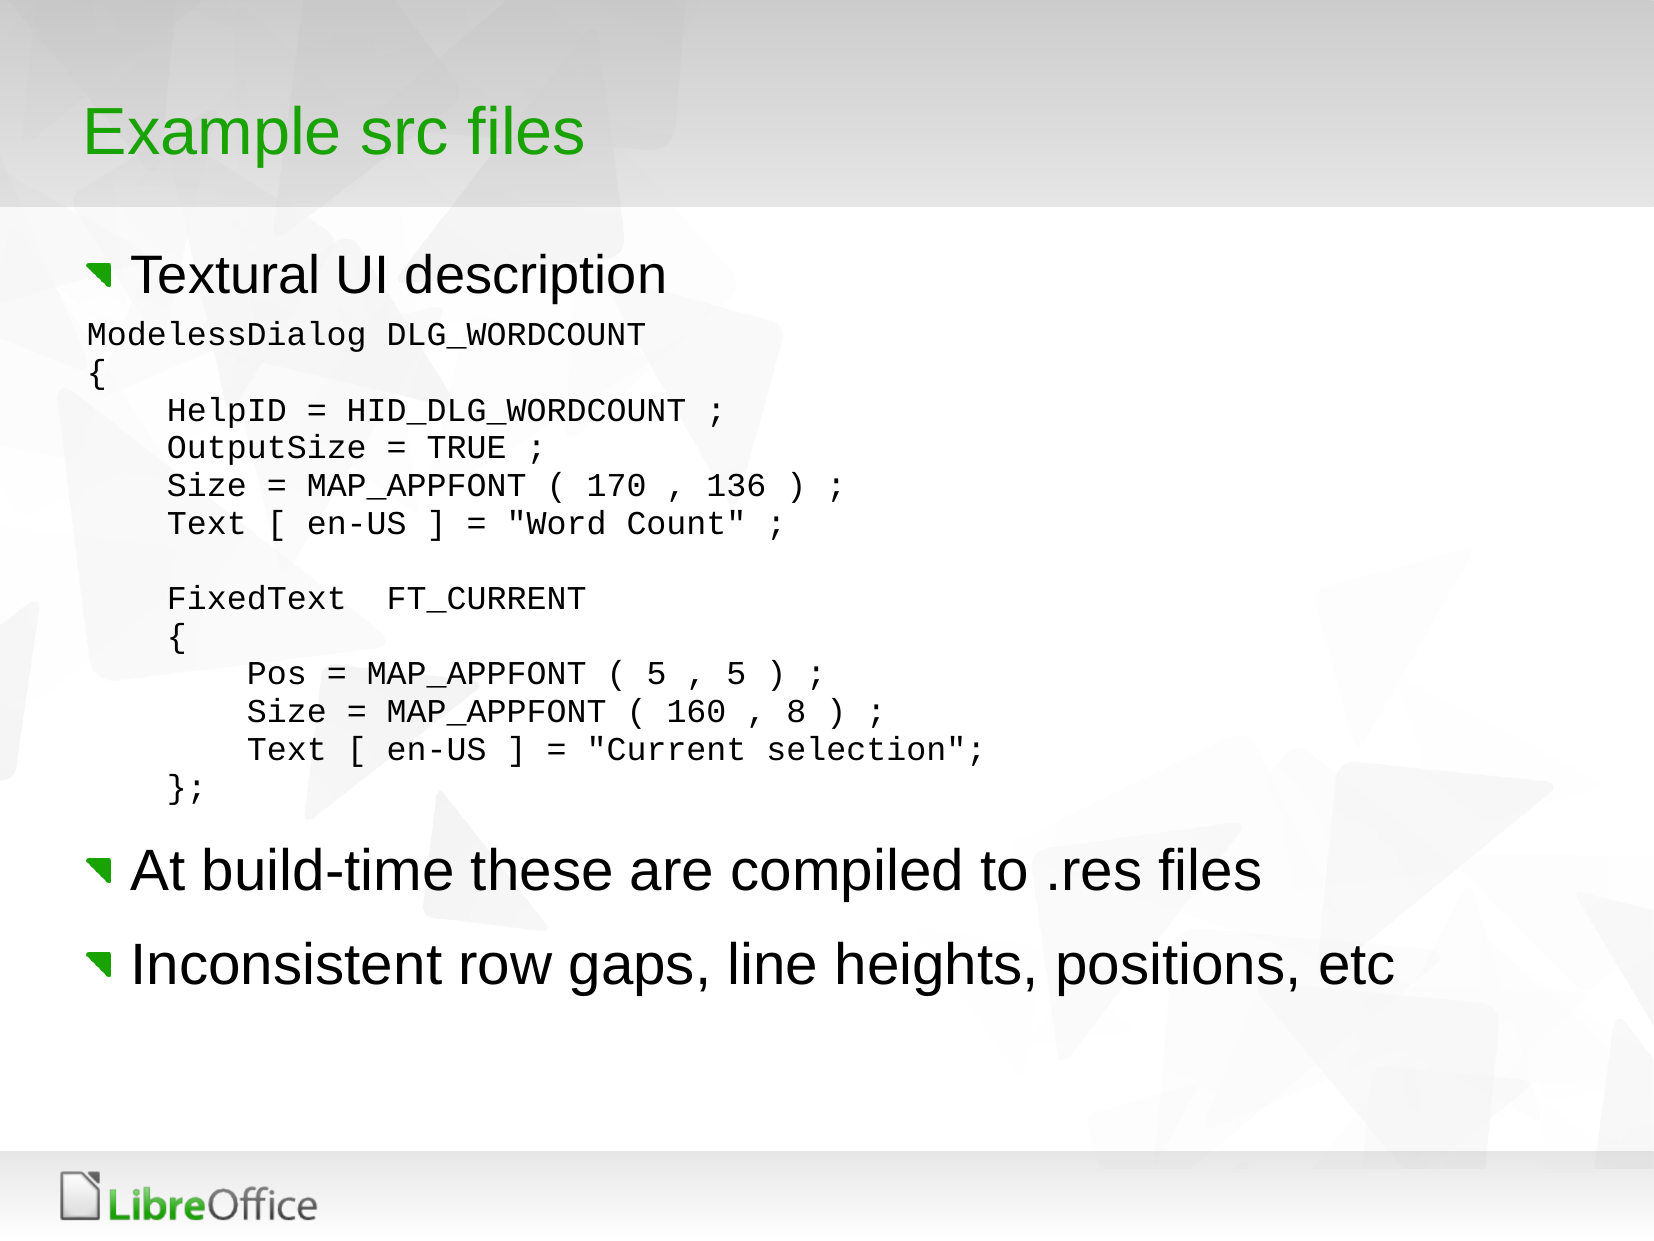

# Example src files
Textural UI description
ModelessDialog DLG_WORDCOUNT
{
 HelpID = HID_DLG_WORDCOUNT ;
 OutputSize = TRUE ;
 Size = MAP_APPFONT ( 170 , 136 ) ;
 Text [ en-US ] = "Word Count" ;
 FixedText FT_CURRENT
 {
 Pos = MAP_APPFONT ( 5 , 5 ) ;
 Size = MAP_APPFONT ( 160 , 8 ) ;
 Text [ en-US ] = "Current selection";
 };
At build-time these are compiled to .res files
Inconsistent row gaps, line heights, positions, etc